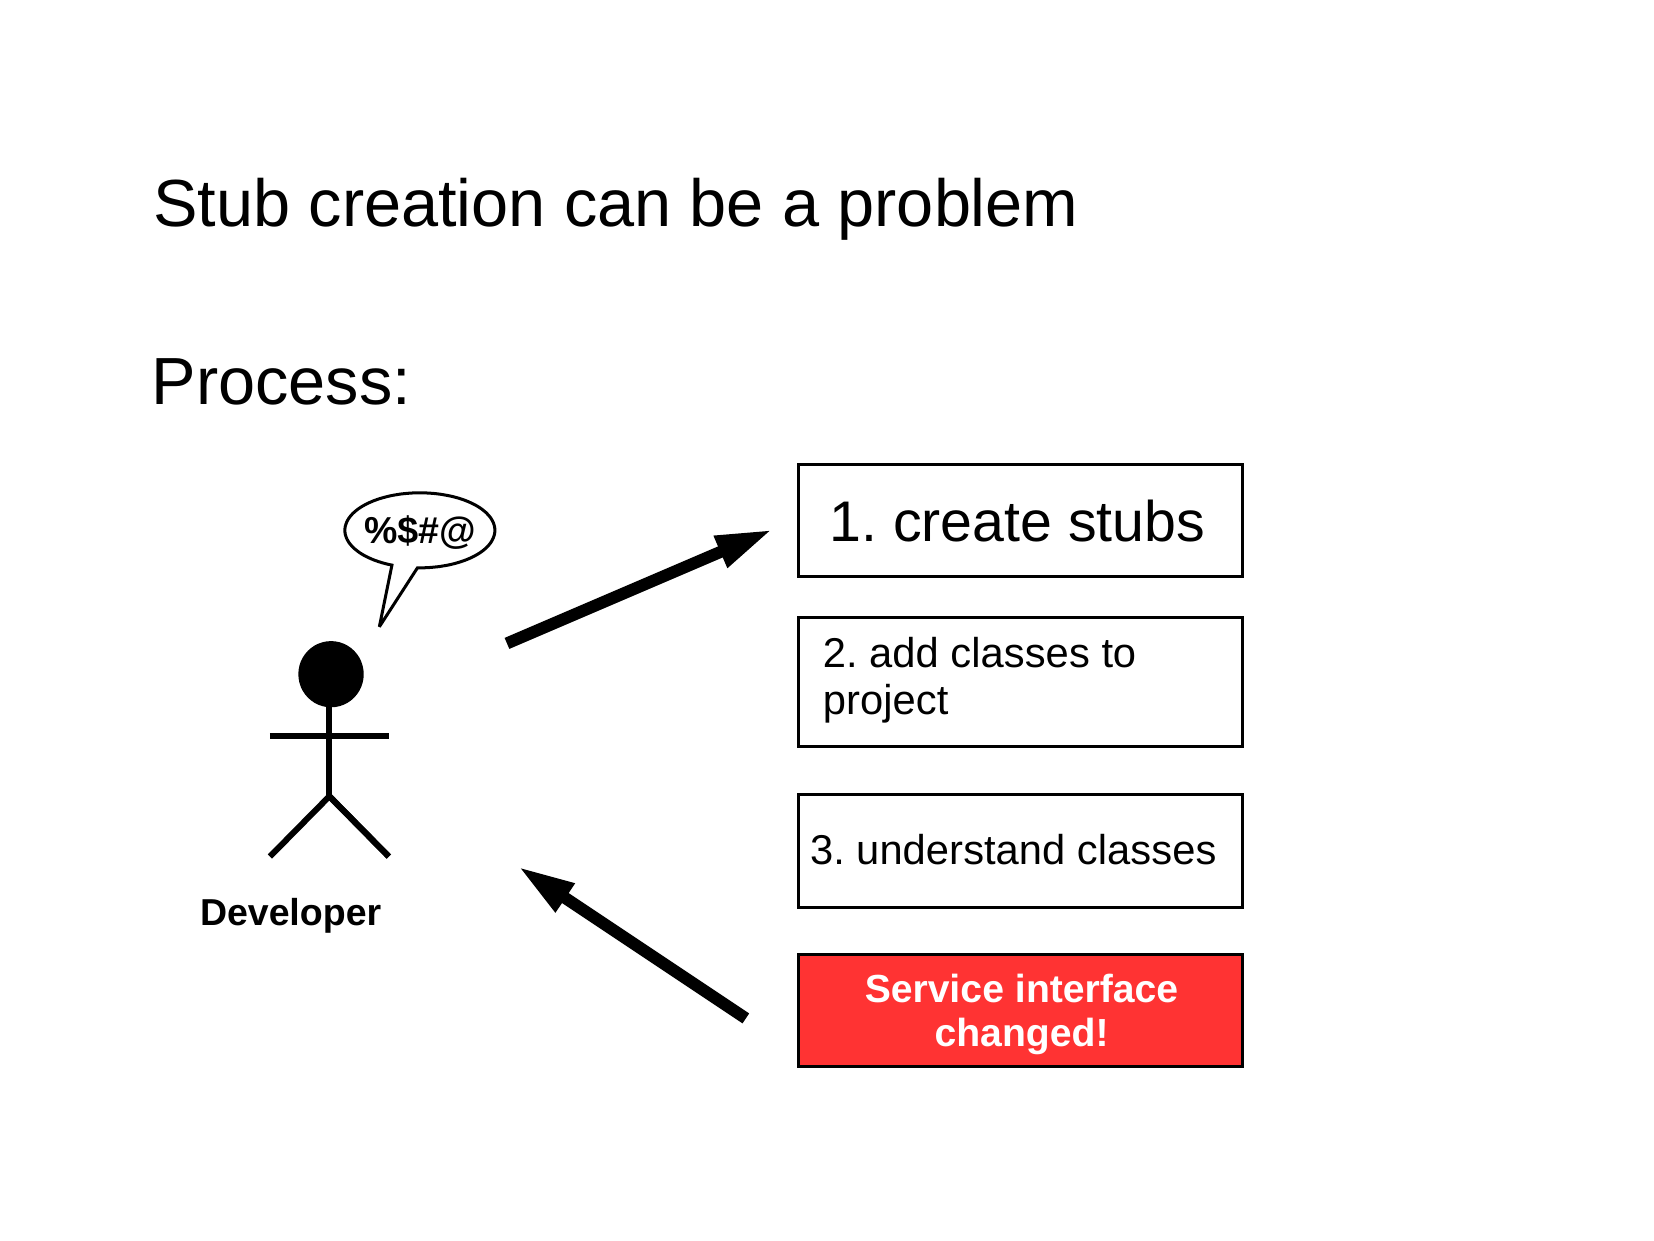

# Stub creation can be a problem
Process:
1. create stubs
%$#@
2. add classes to project
3. understand classes
Developer
Service interface
changed!